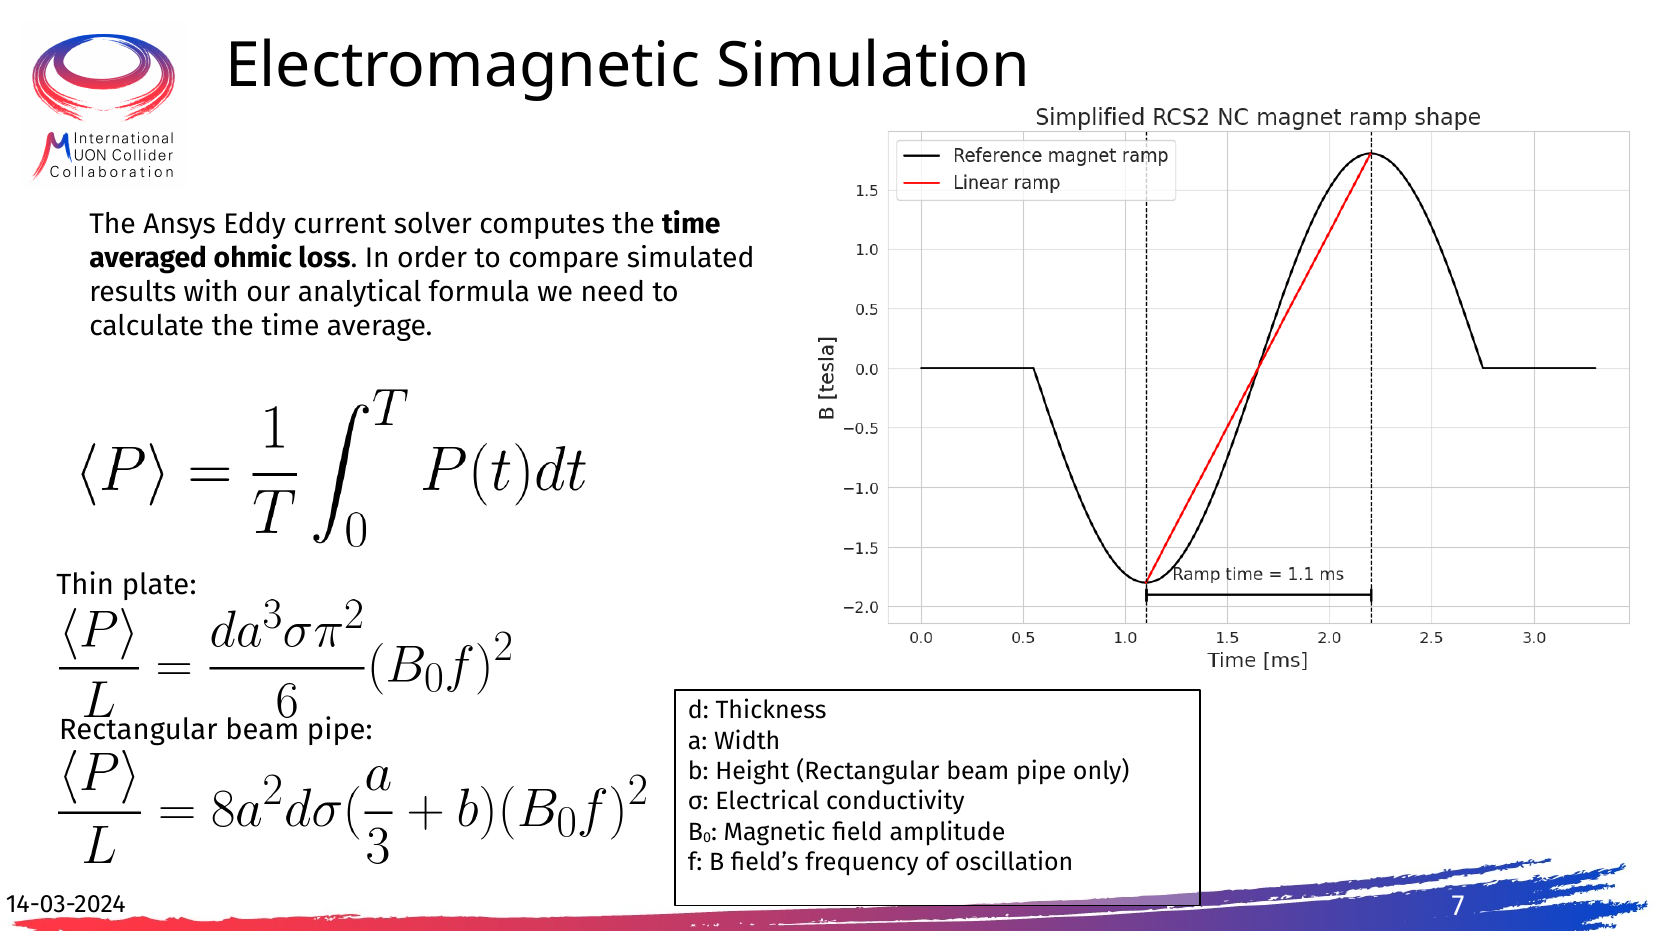

# Electromagnetic Simulation
The Ansys Eddy current solver computes the time averaged ohmic loss. In order to compare simulated results with our analytical formula we need to calculate the time average.
Thin plate:
d: Thickness
a: Width
b: Height (Rectangular beam pipe only)
σ: Electrical conductivity
B0: Magnetic field amplitude
f: B field’s frequency of oscillation
Rectangular beam pipe:
14-03-2024
7